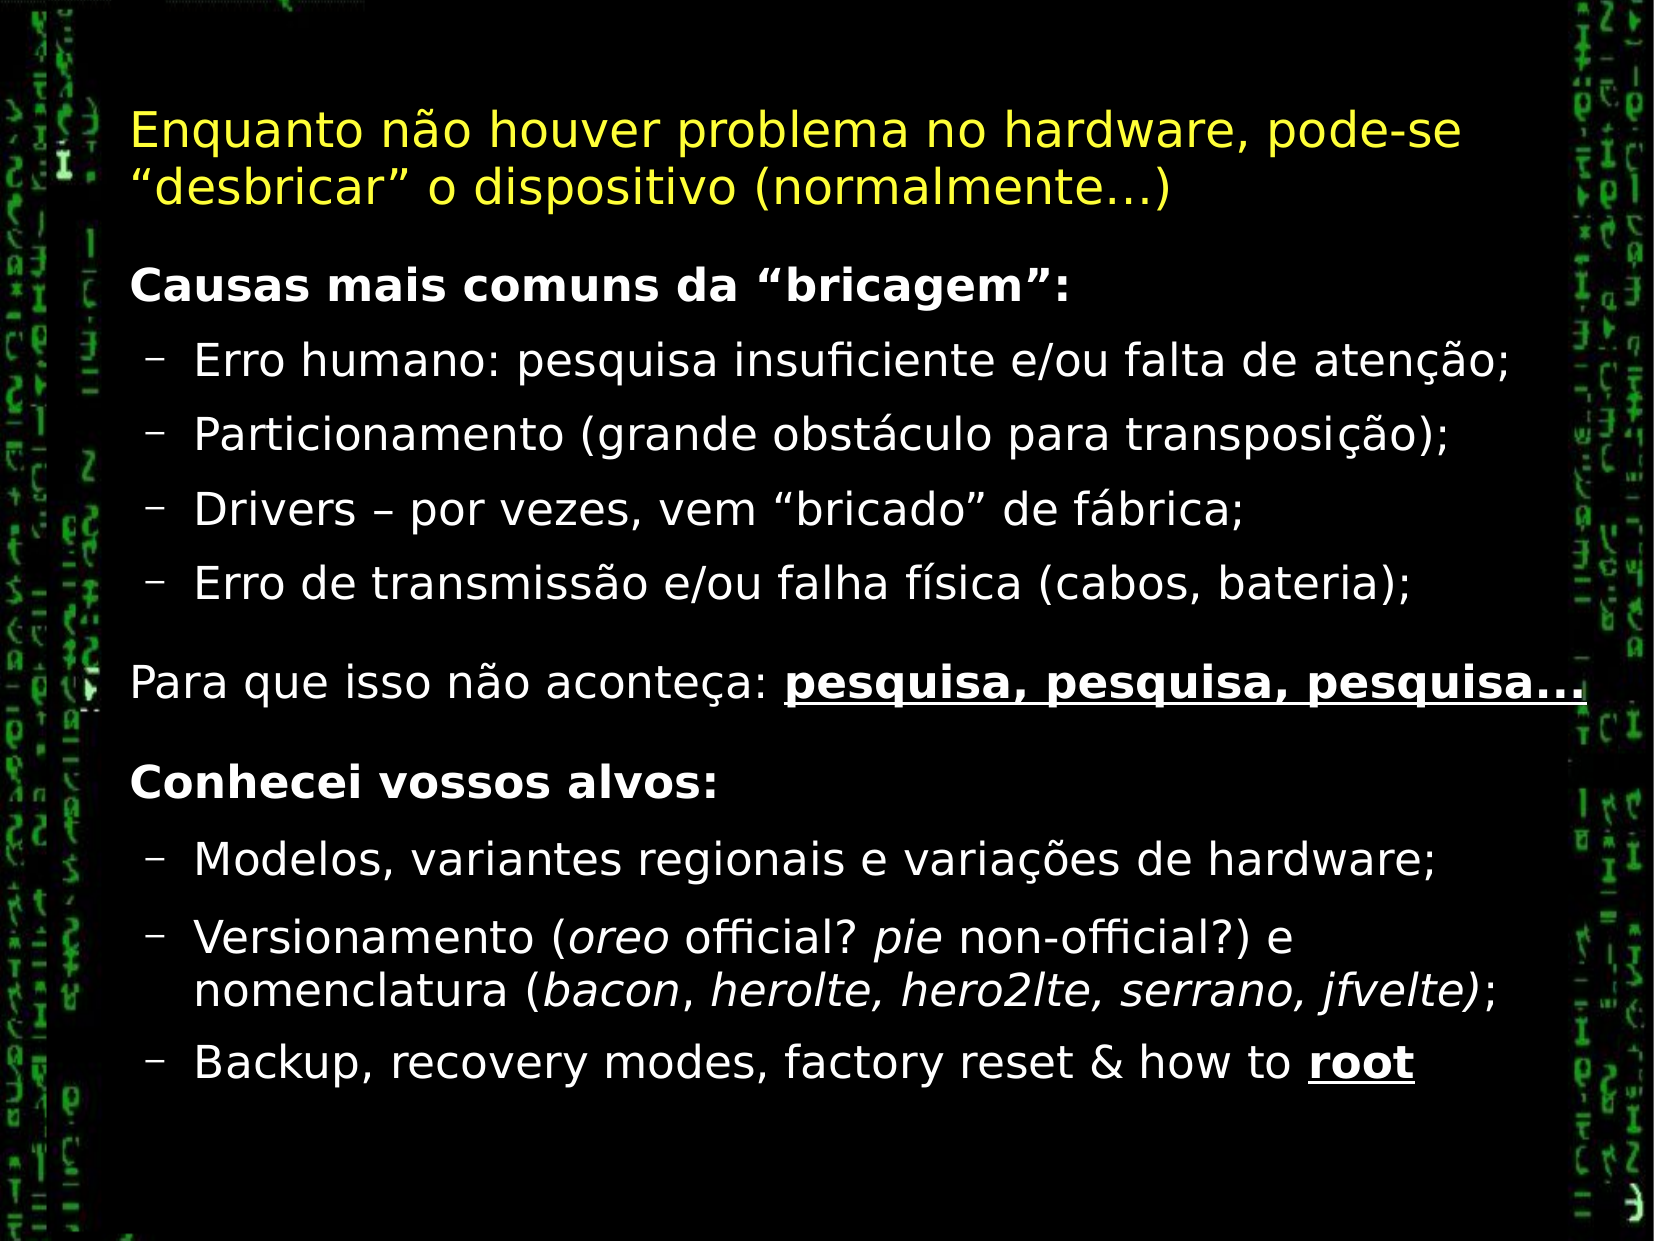

# Enquanto não houver problema no hardware, pode-se “desbricar” o dispositivo (normalmente…)
Causas mais comuns da “bricagem”:
Erro humano: pesquisa insuficiente e/ou falta de atenção;
Particionamento (grande obstáculo para transposição);
Drivers – por vezes, vem “bricado” de fábrica;
Erro de transmissão e/ou falha física (cabos, bateria);
Para que isso não aconteça: pesquisa, pesquisa, pesquisa...
Conhecei vossos alvos:
Modelos, variantes regionais e variações de hardware;
Versionamento (oreo official? pie non-official?) e nomenclatura (bacon, herolte, hero2lte, serrano, jfvelte);
Backup, recovery modes, factory reset & how to root